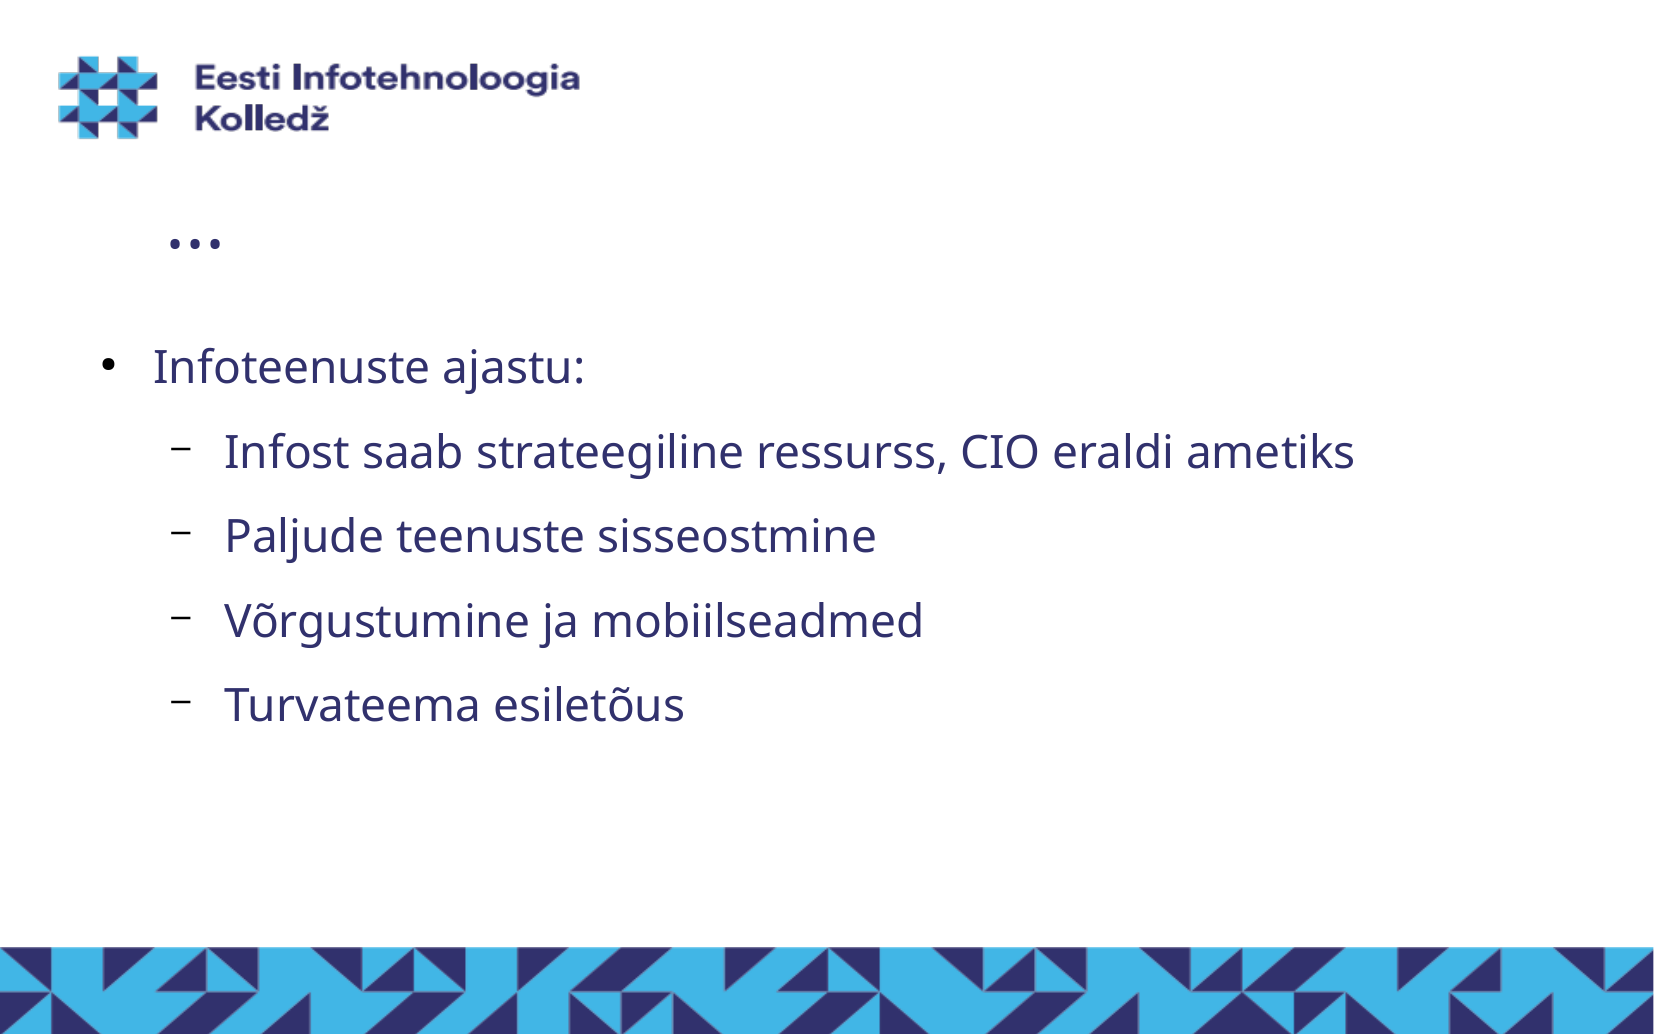

# ...
Infoteenuste ajastu:
Infost saab strateegiline ressurss, CIO eraldi ametiks
Paljude teenuste sisseostmine
Võrgustumine ja mobiilseadmed
Turvateema esiletõus